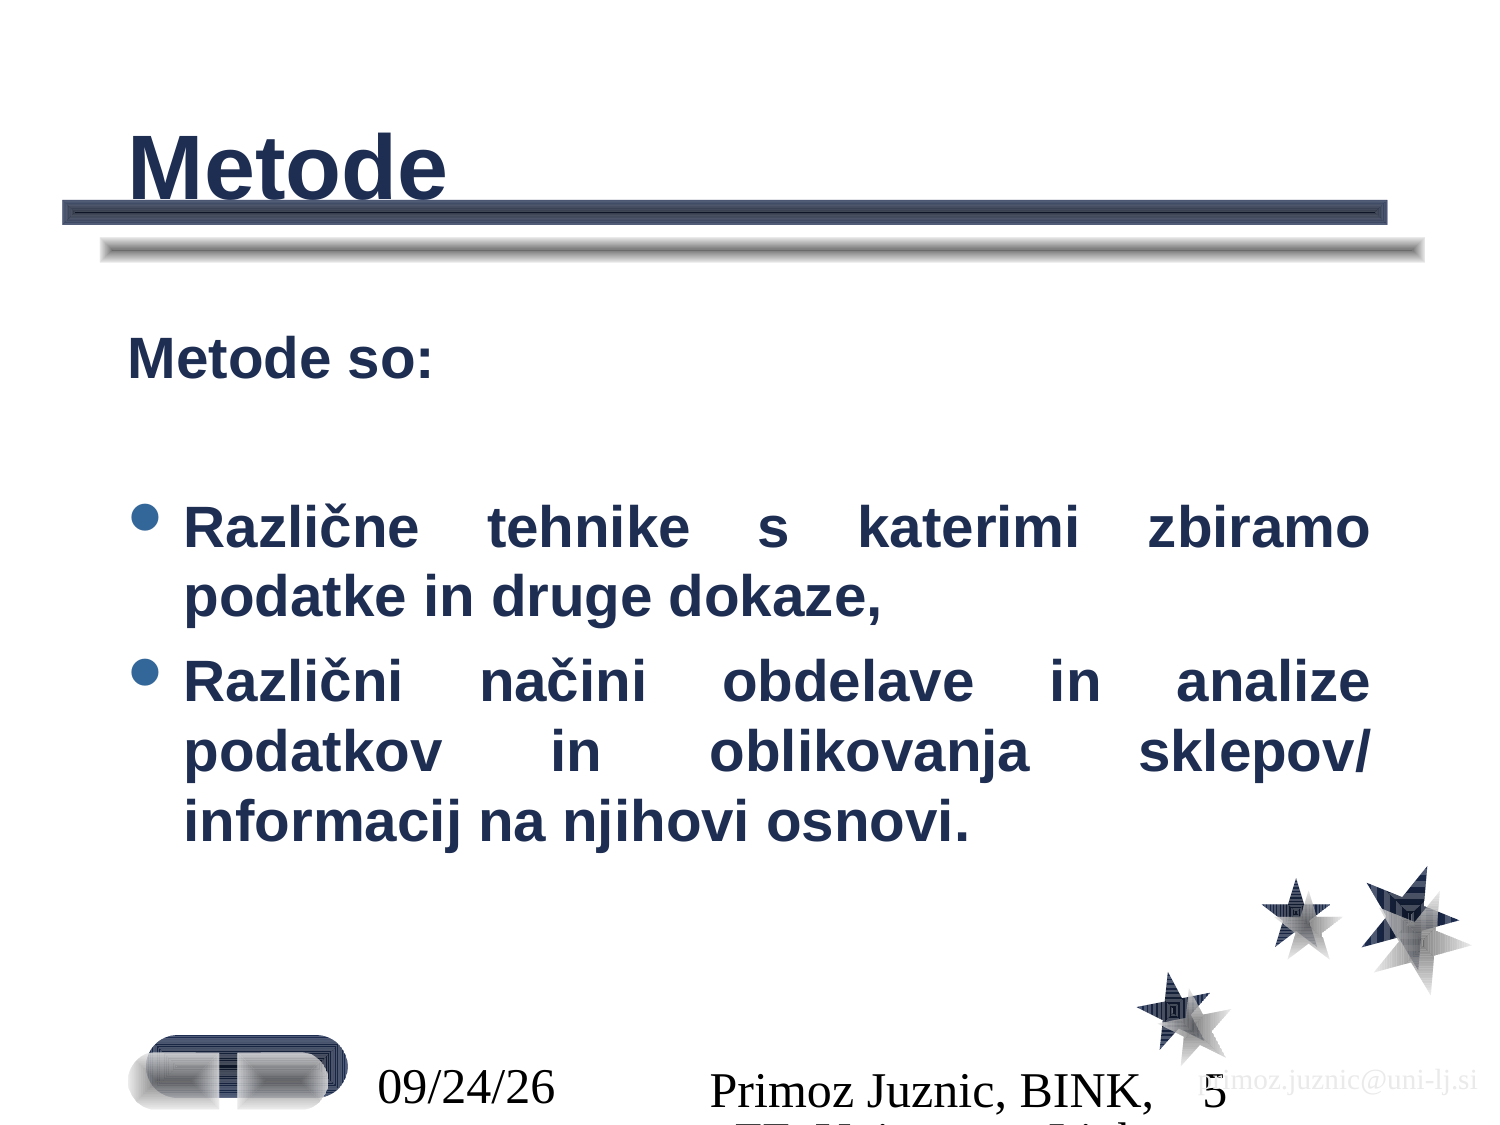

# Metode
Metode so:
Različne tehnike s katerimi zbiramo podatke in druge dokaze,
Različni načini obdelave in analize podatkov in oblikovanja sklepov/ informacij na njihovi osnovi.
Primoz Juznic, BINK, FF, Univerza v Ljubljani
5